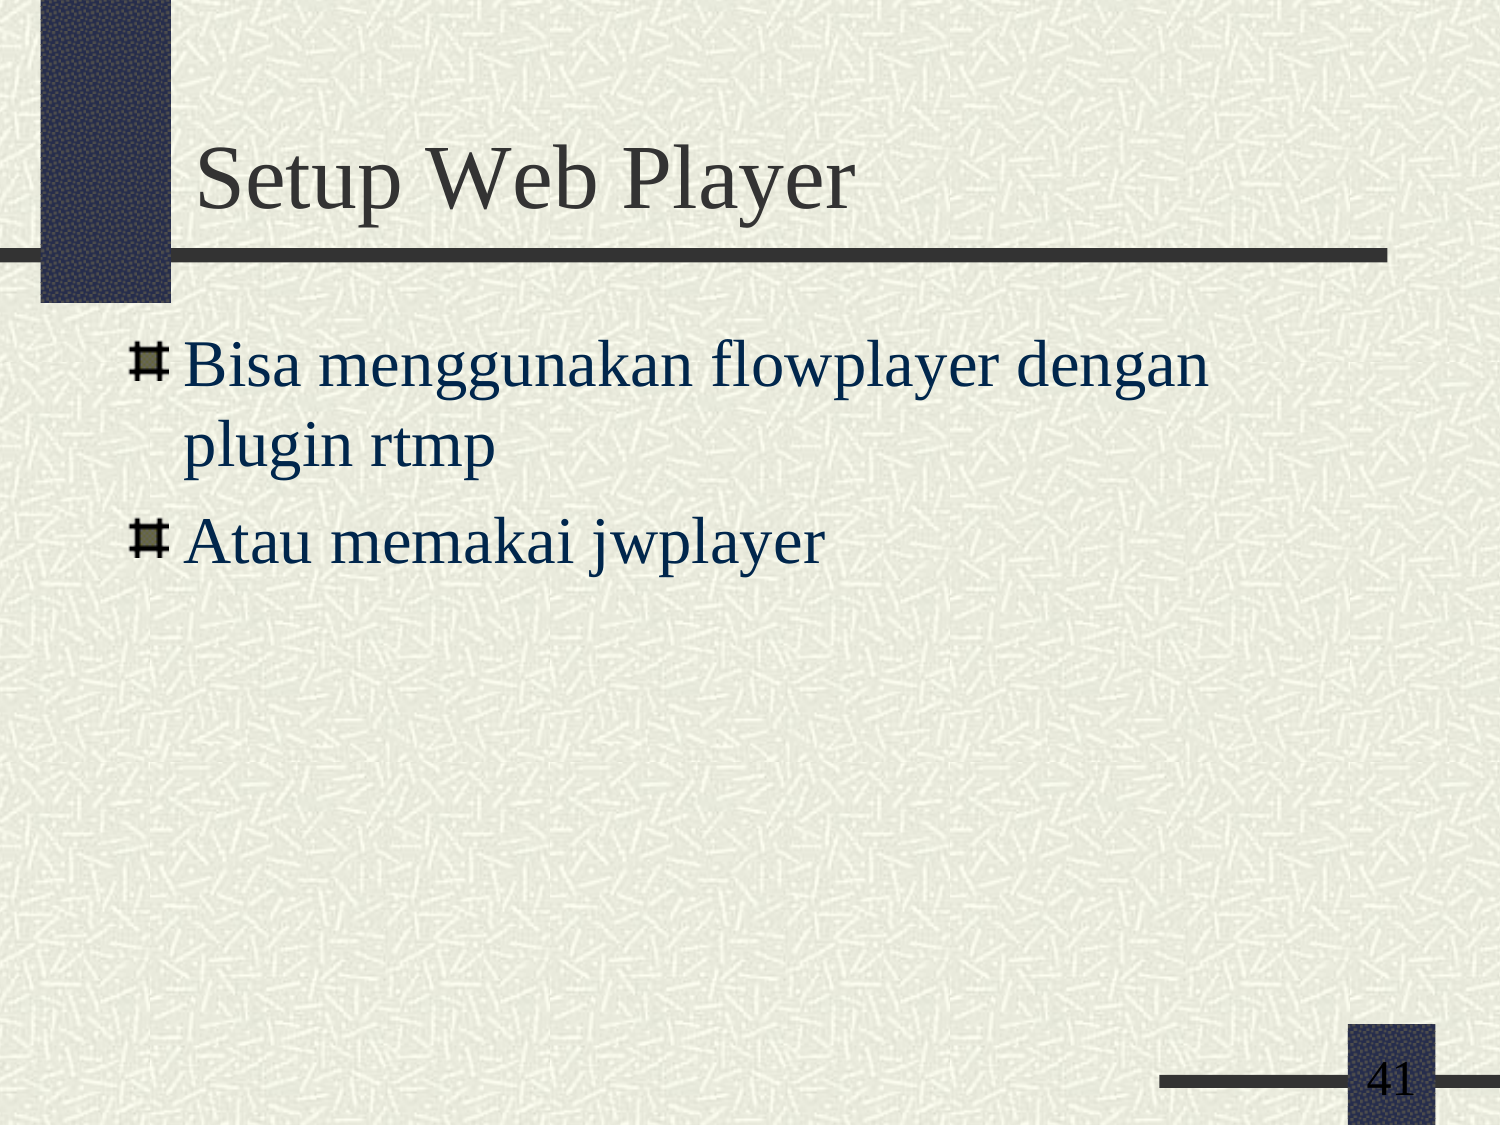

# Setup Web Player
Bisa menggunakan flowplayer dengan plugin rtmp
Atau memakai jwplayer
41